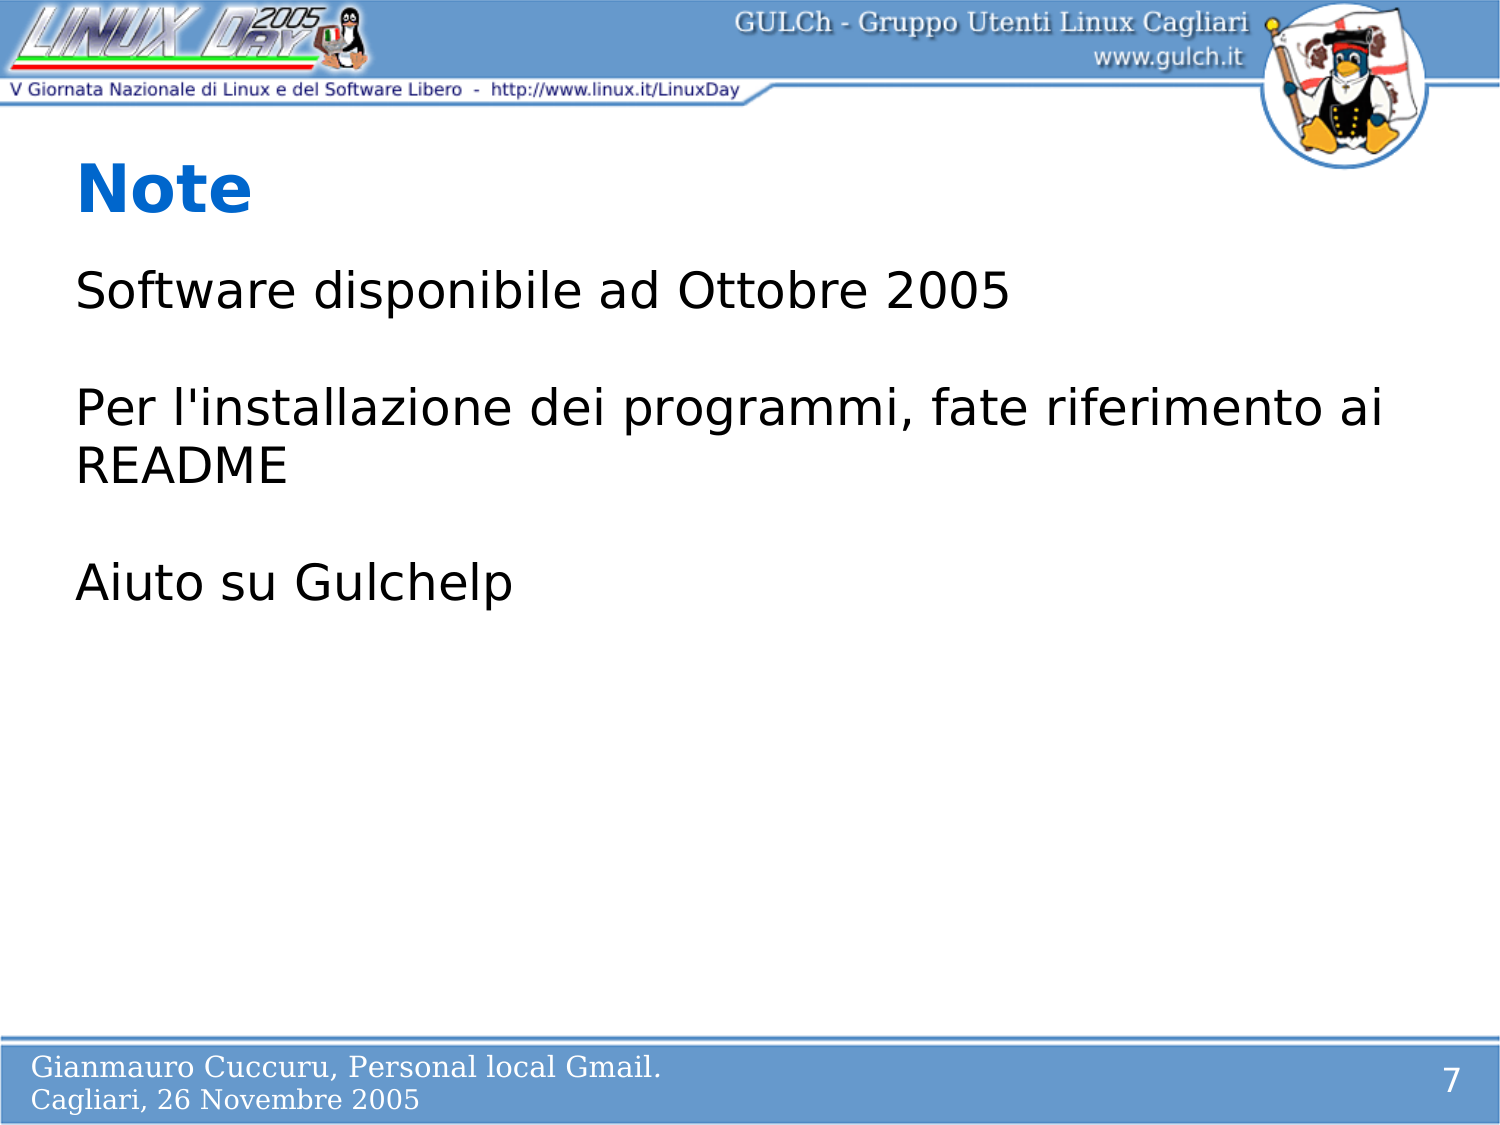

Note
Software disponibile ad Ottobre 2005
Per l'installazione dei programmi, fate riferimento ai README
Aiuto su Gulchelp